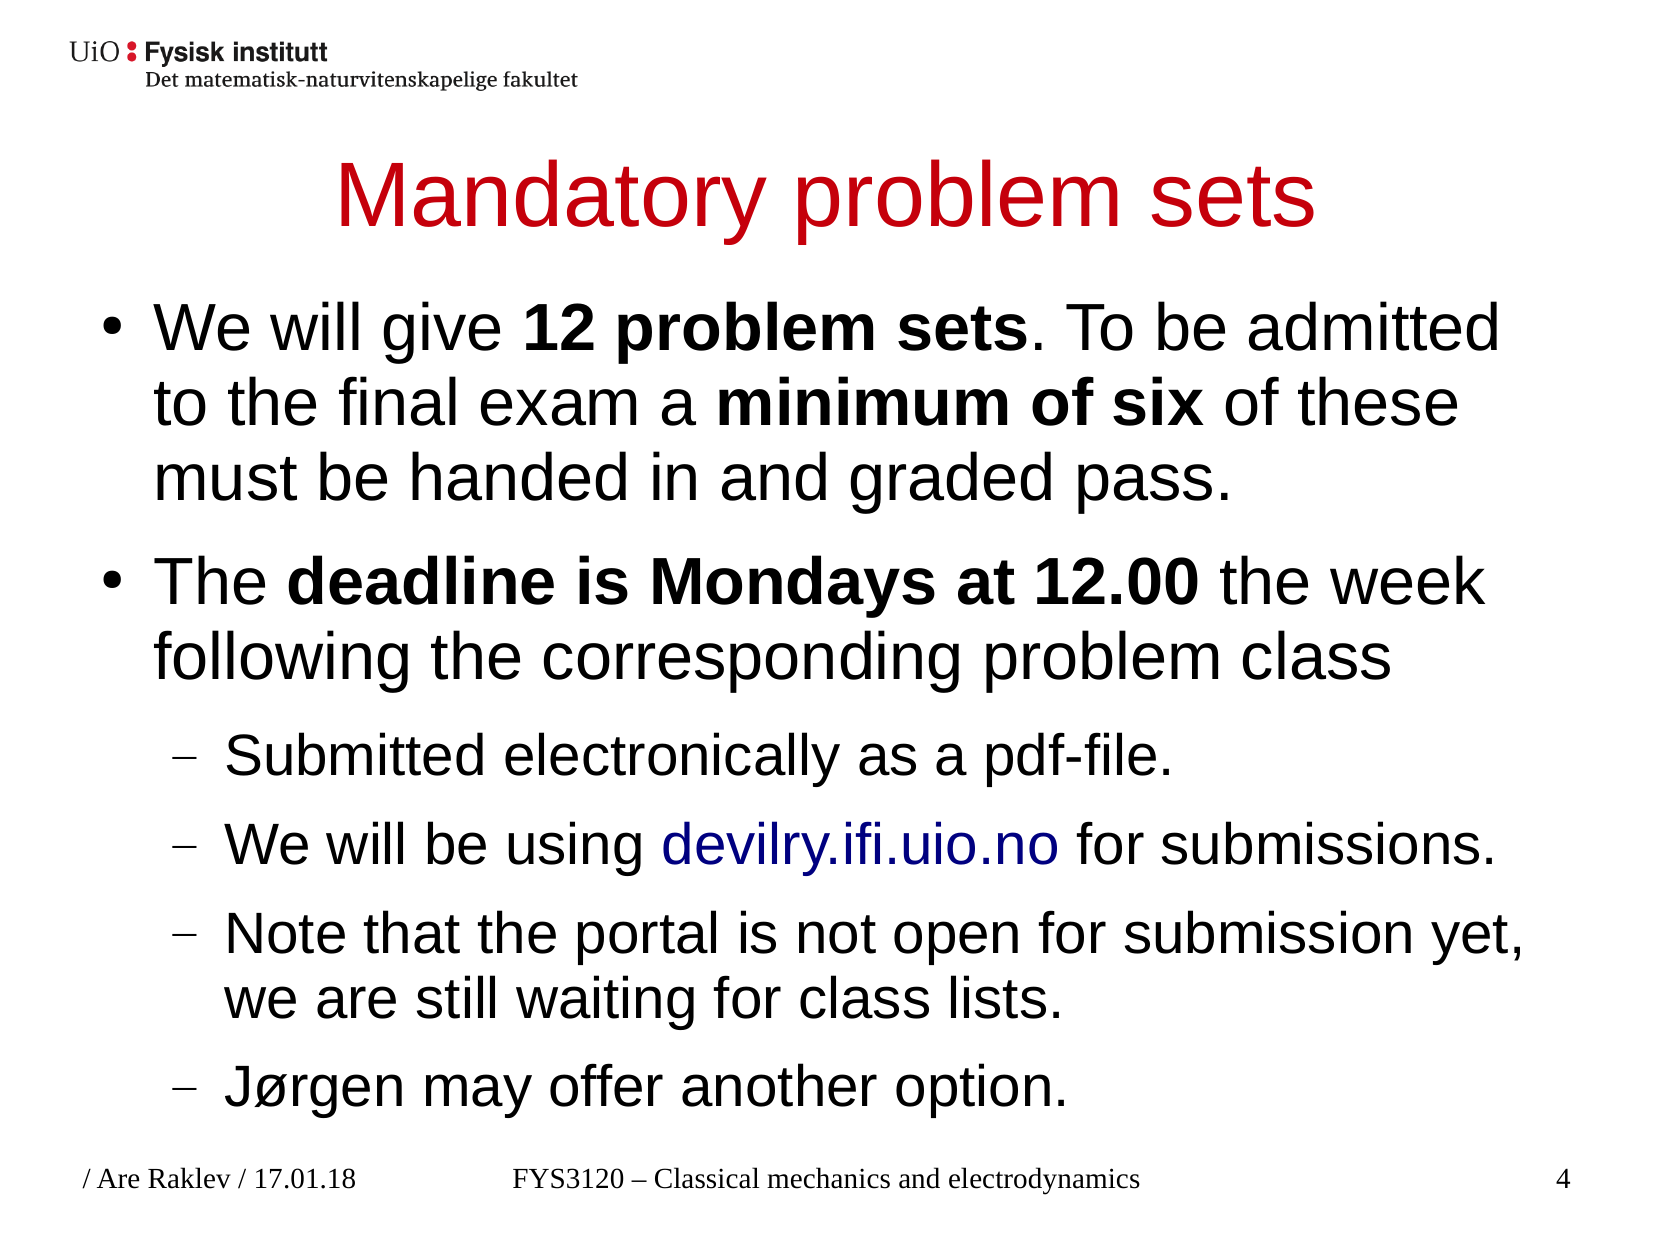

# Mandatory problem sets
We will give 12 problem sets. To be admitted to the final exam a minimum of six of these must be handed in and graded pass.
The deadline is Mondays at 12.00 the week following the corresponding problem class
Submitted electronically as a pdf-file.
We will be using devilry.ifi.uio.no for submissions.
Note that the portal is not open for submission yet, we are still waiting for class lists.
Jørgen may offer another option.
/ Are Raklev / 17.01.18
FYS3120 – Classical mechanics and electrodynamics
4